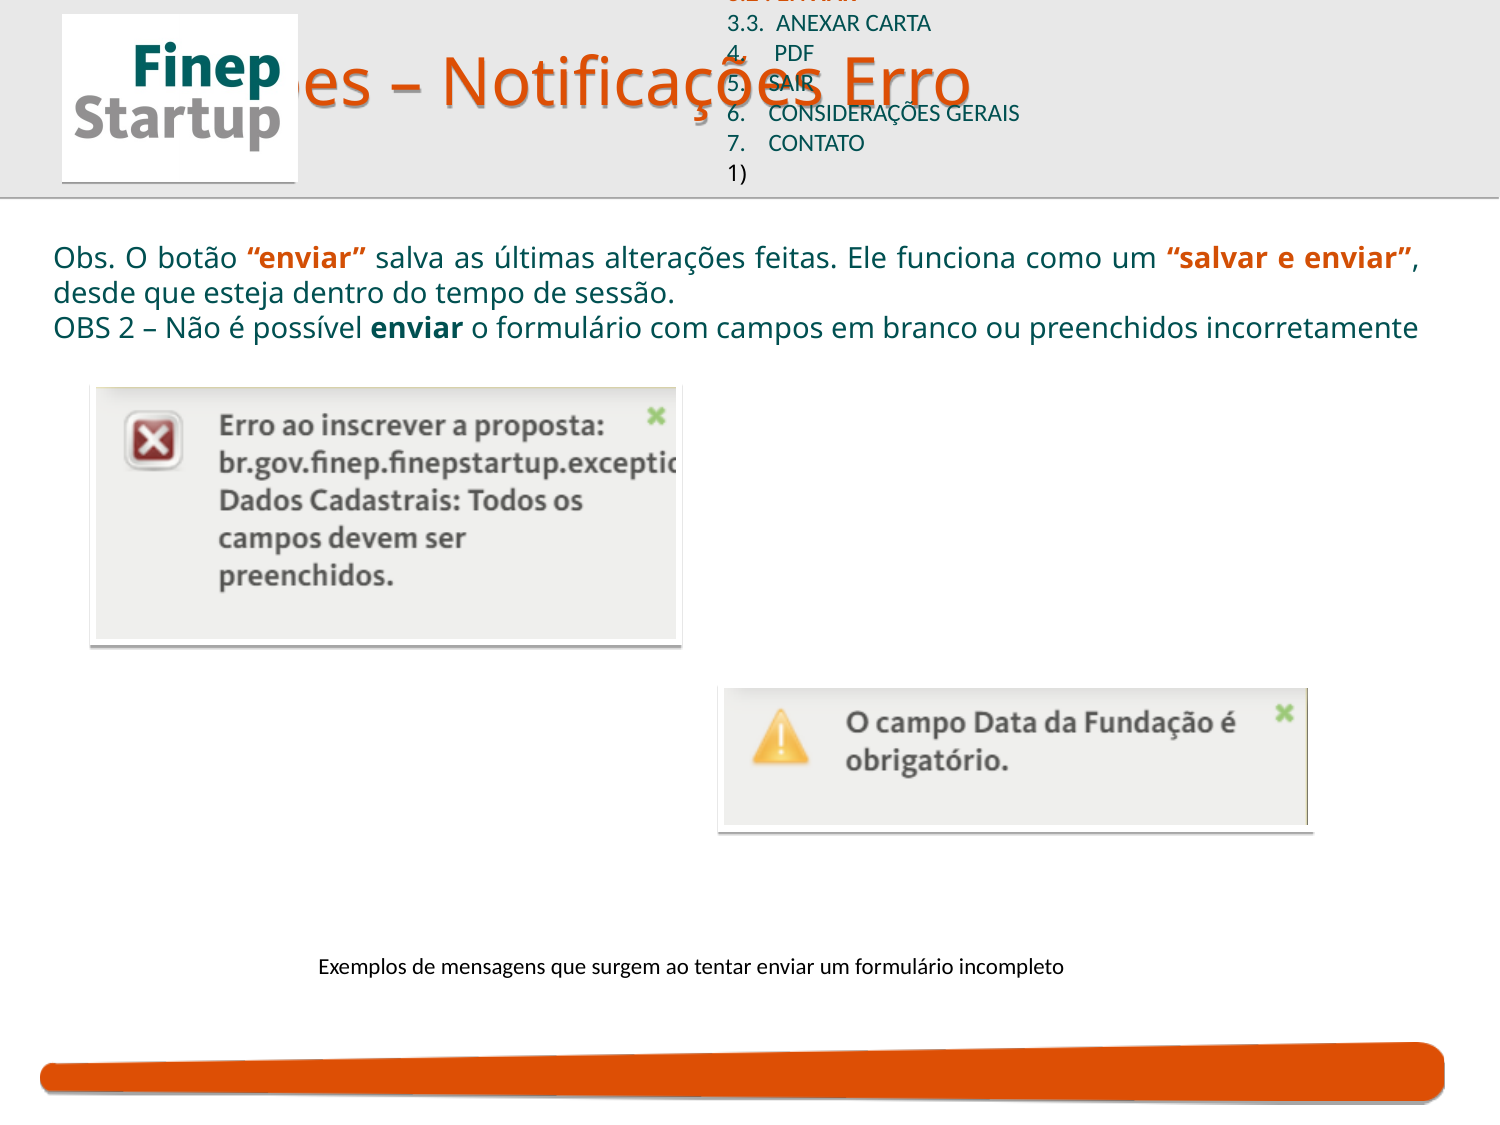

1. 1º ACESSO
2. CADASTRO
3. BOTÕES DO FORMULÁRIO
3.1. SALVAR
3.2 . ENVIAR
3.3. ANEXAR CARTA
4. PDF
5. SAIR
6. CONSIDERAÇÕES GERAIS
7. CONTATO
# 3. Botões – Notificações Erro
Obs. O botão “enviar” salva as últimas alterações feitas. Ele funciona como um “salvar e enviar”, desde que esteja dentro do tempo de sessão.
OBS 2 – Não é possível enviar o formulário com campos em branco ou preenchidos incorretamente
Exemplos de mensagens que surgem ao tentar enviar um formulário incompleto